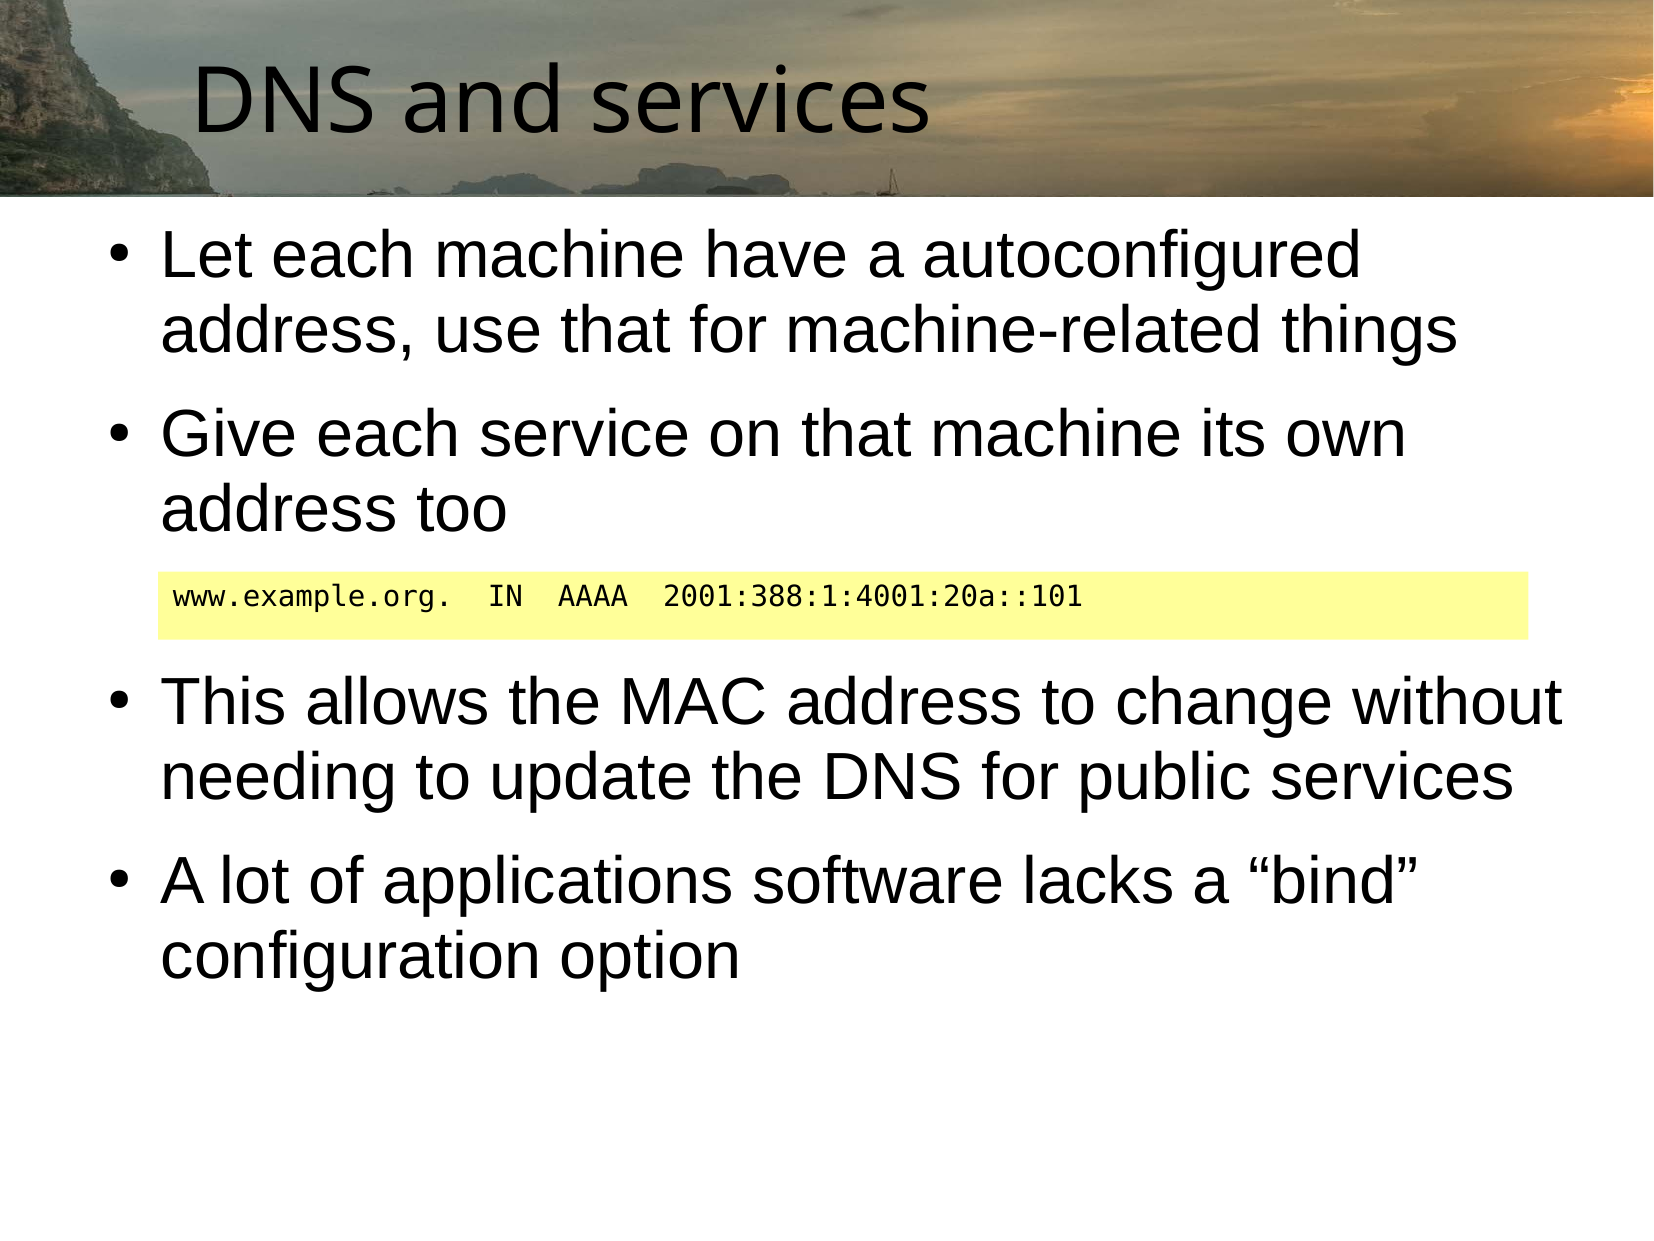

# DNS and services
Let each machine have a autoconfigured address, use that for machine-related things
Give each service on that machine its own address too
This allows the MAC address to change without needing to update the DNS for public services
A lot of applications software lacks a “bind” configuration option
www.example.org. IN AAAA 2001:388:1:4001:20a::101